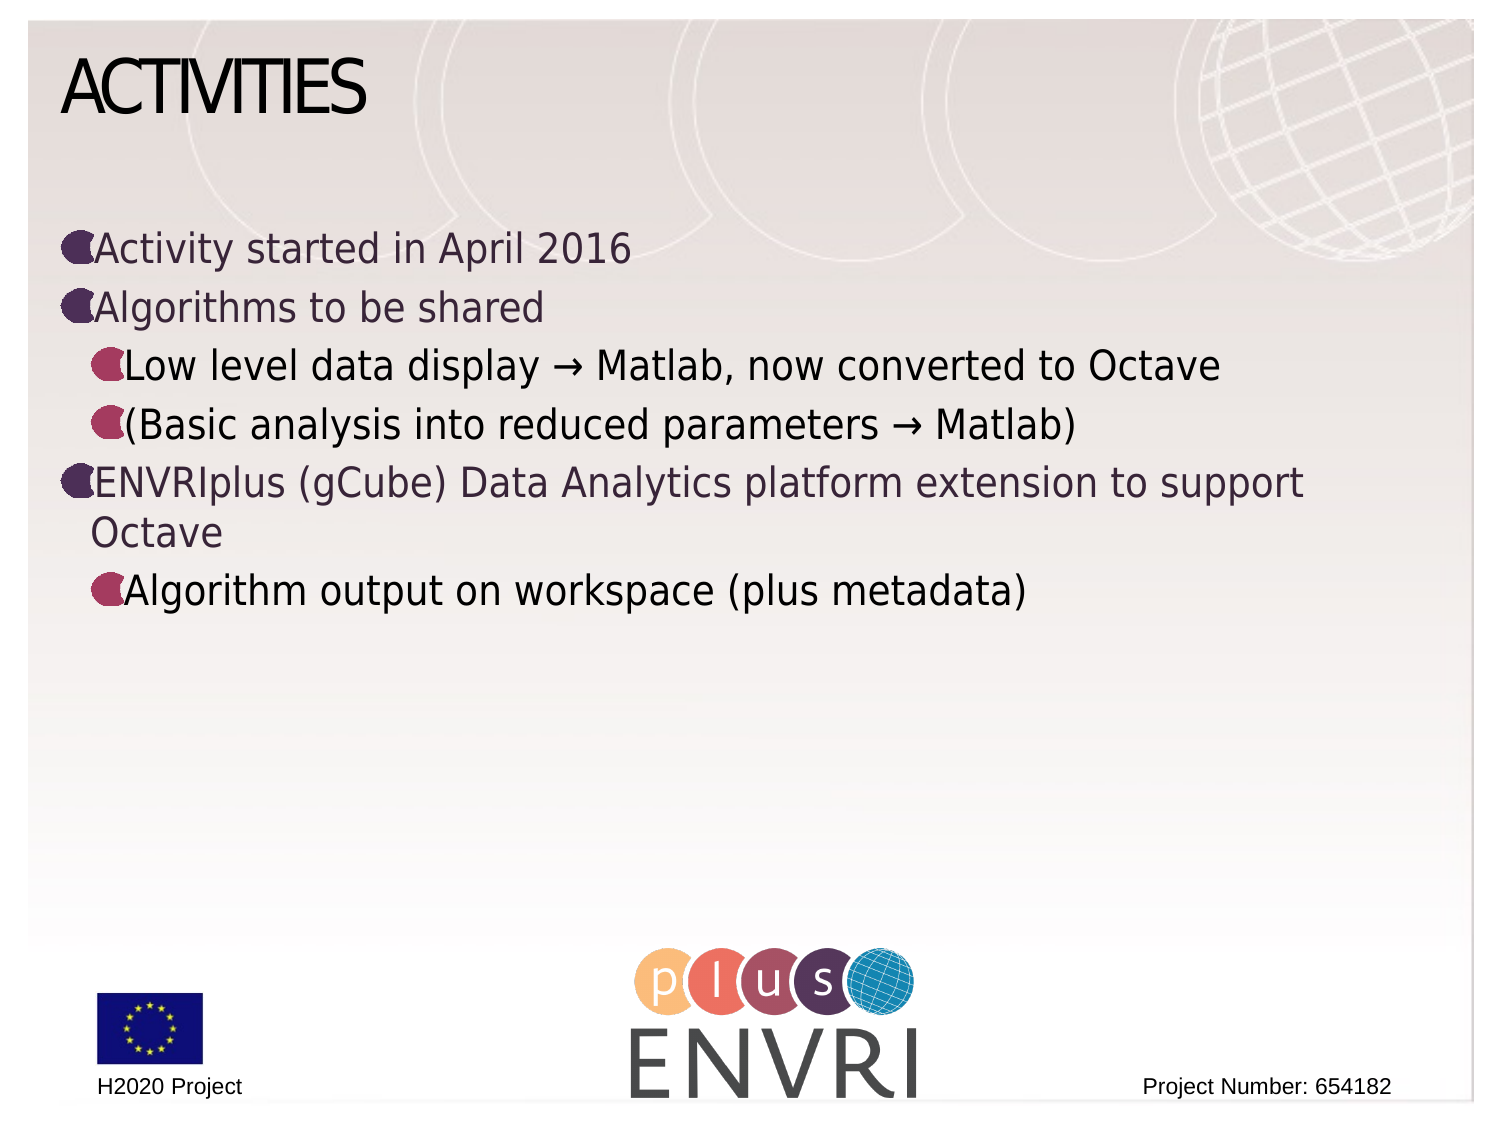

# Activities
Activity started in April 2016
Algorithms to be shared
Low level data display → Matlab, now converted to Octave
(Basic analysis into reduced parameters → Matlab)
ENVRIplus (gCube) Data Analytics platform extension to support Octave
Algorithm output on workspace (plus metadata)